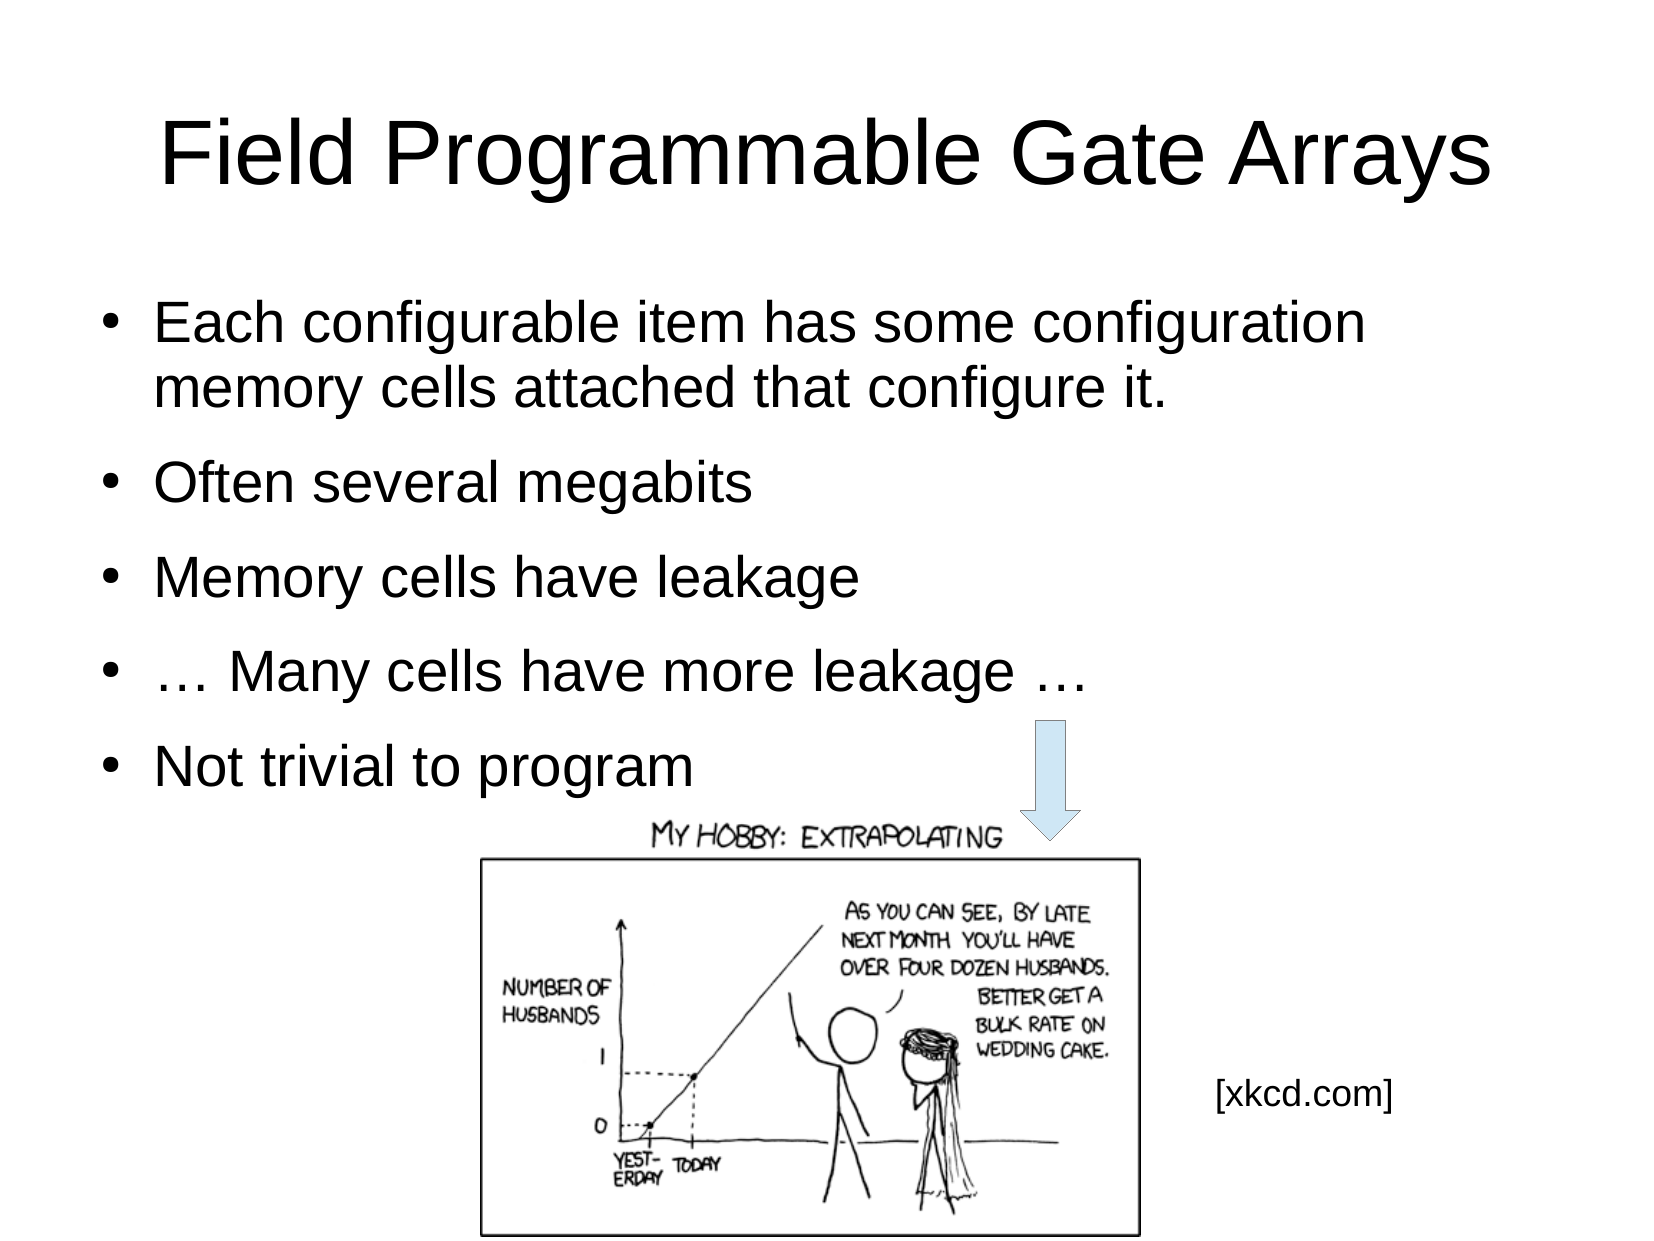

# Field Programmable Gate Arrays
Each configurable item has some configuration memory cells attached that configure it.
Often several megabits
Memory cells have leakage
… Many cells have more leakage …
Not trivial to program
[xkcd.com]